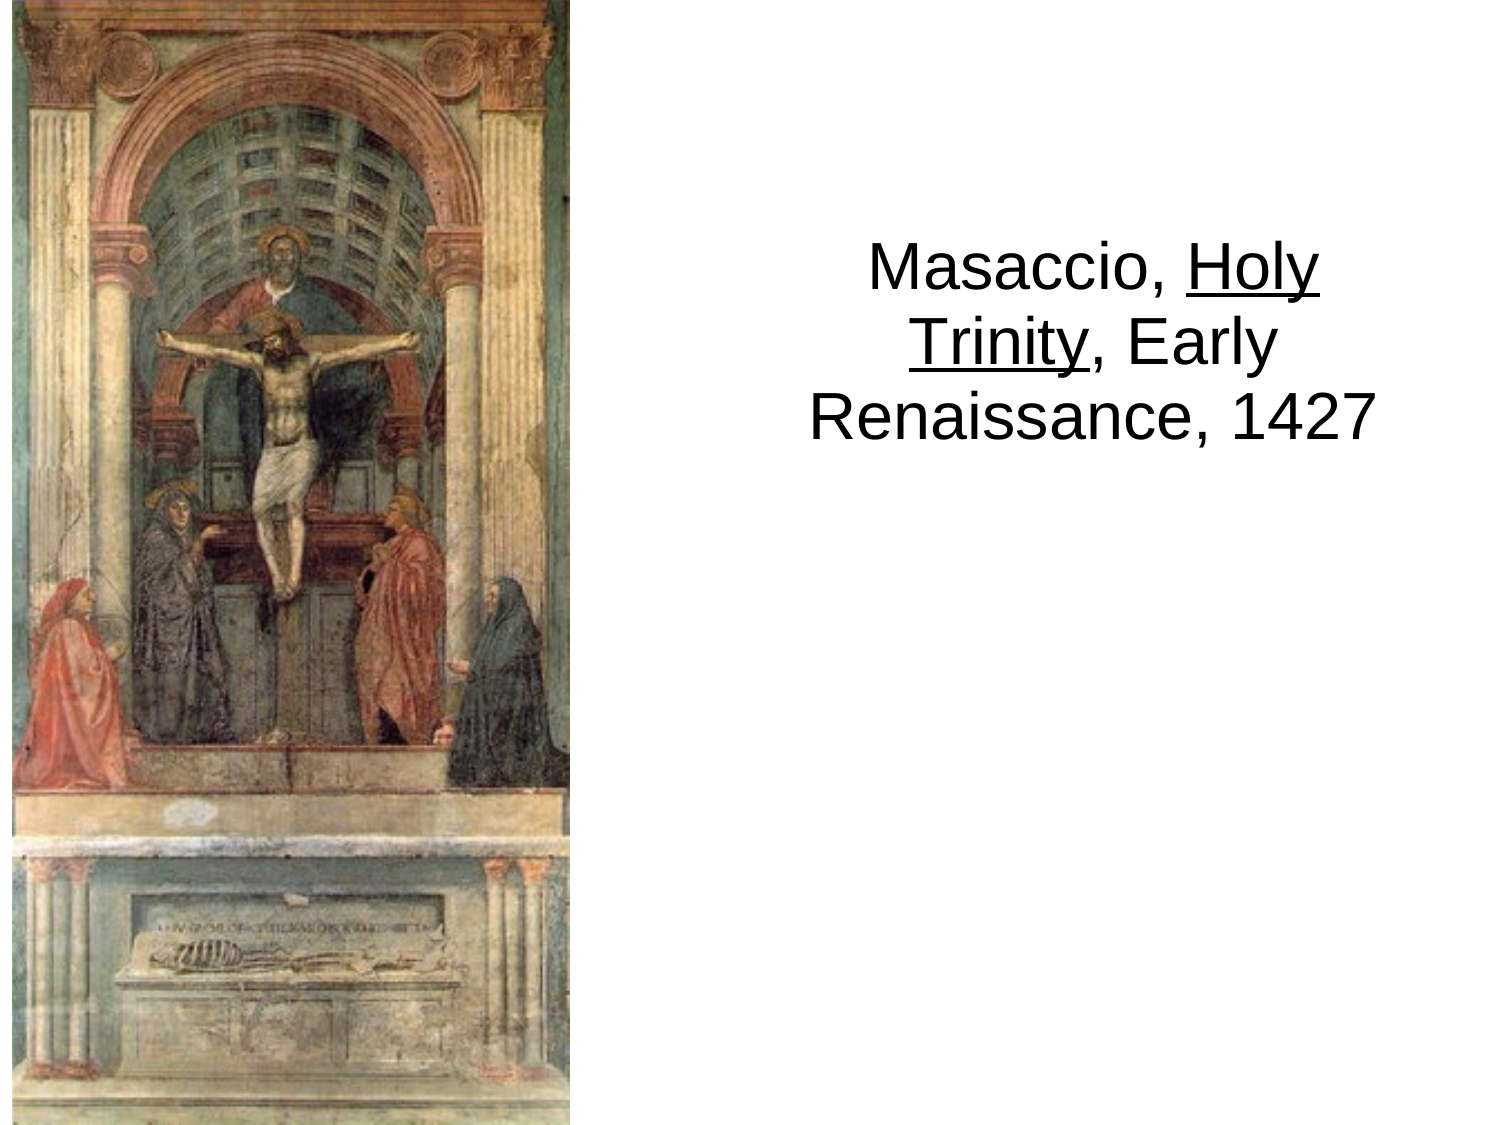

# Masaccio, Holy Trinity, Early Renaissance, 1427